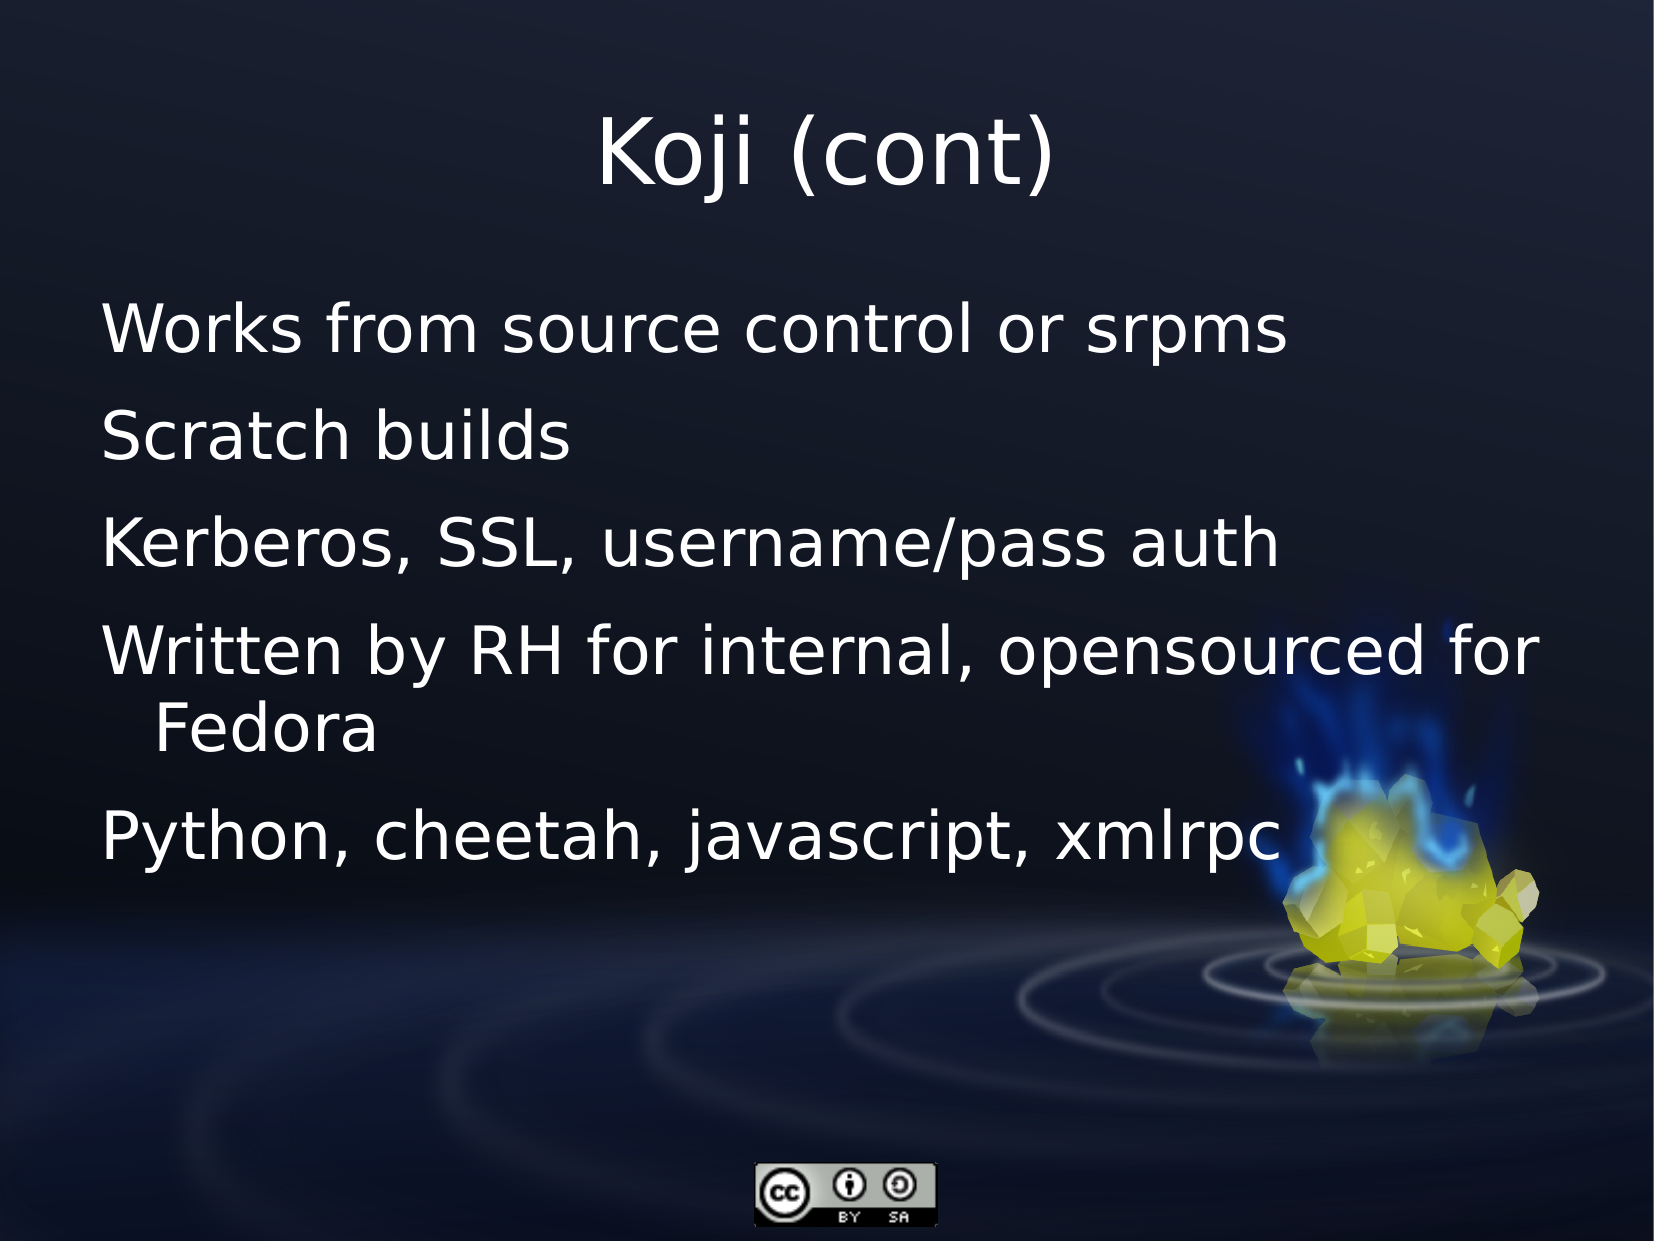

# Koji (cont)
Works from source control or srpms
Scratch builds
Kerberos, SSL, username/pass auth
Written by RH for internal, opensourced for Fedora
Python, cheetah, javascript, xmlrpc